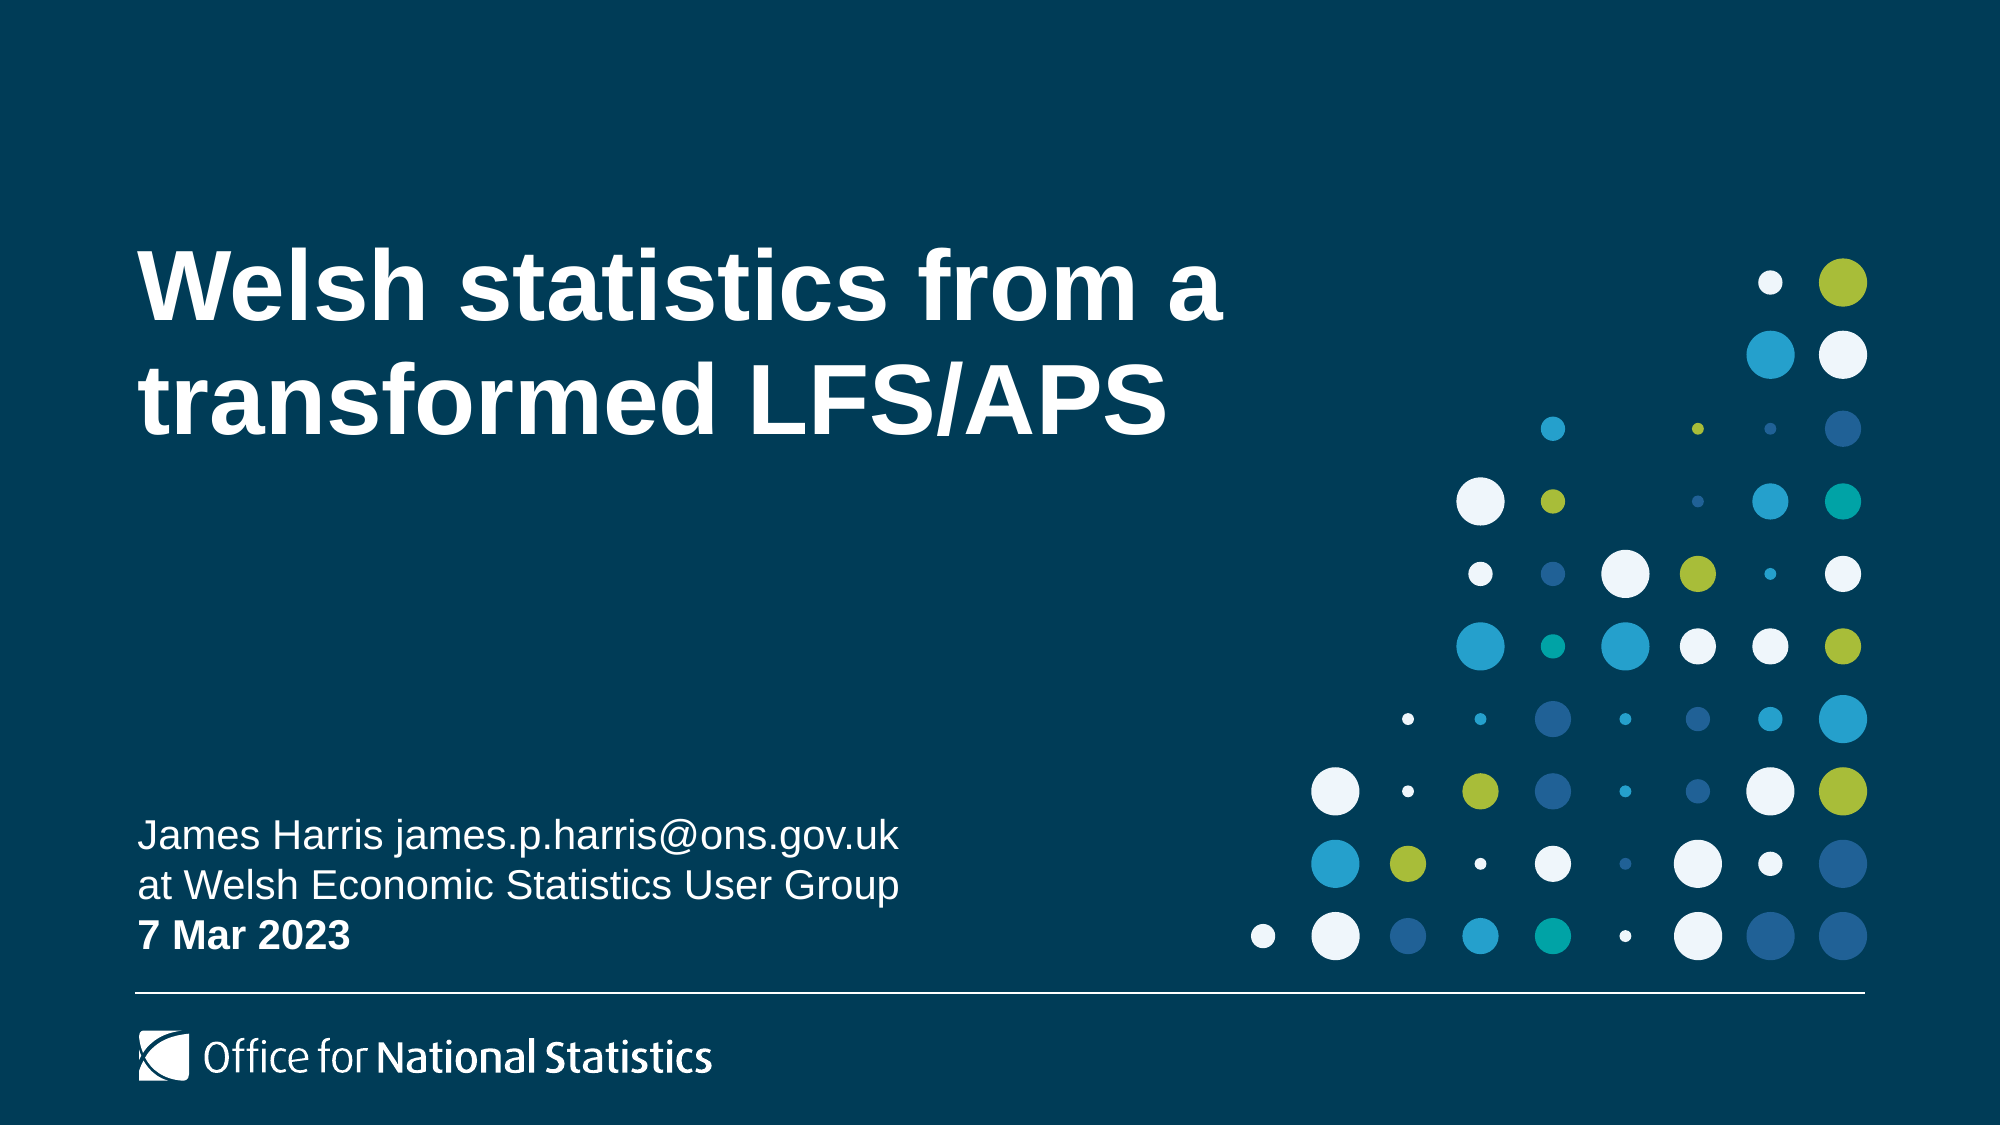

# Welsh statistics from a transformed LFS/APS
James Harris james.p.harris@ons.gov.uk
at Welsh Economic Statistics User Group
7 Mar 2023